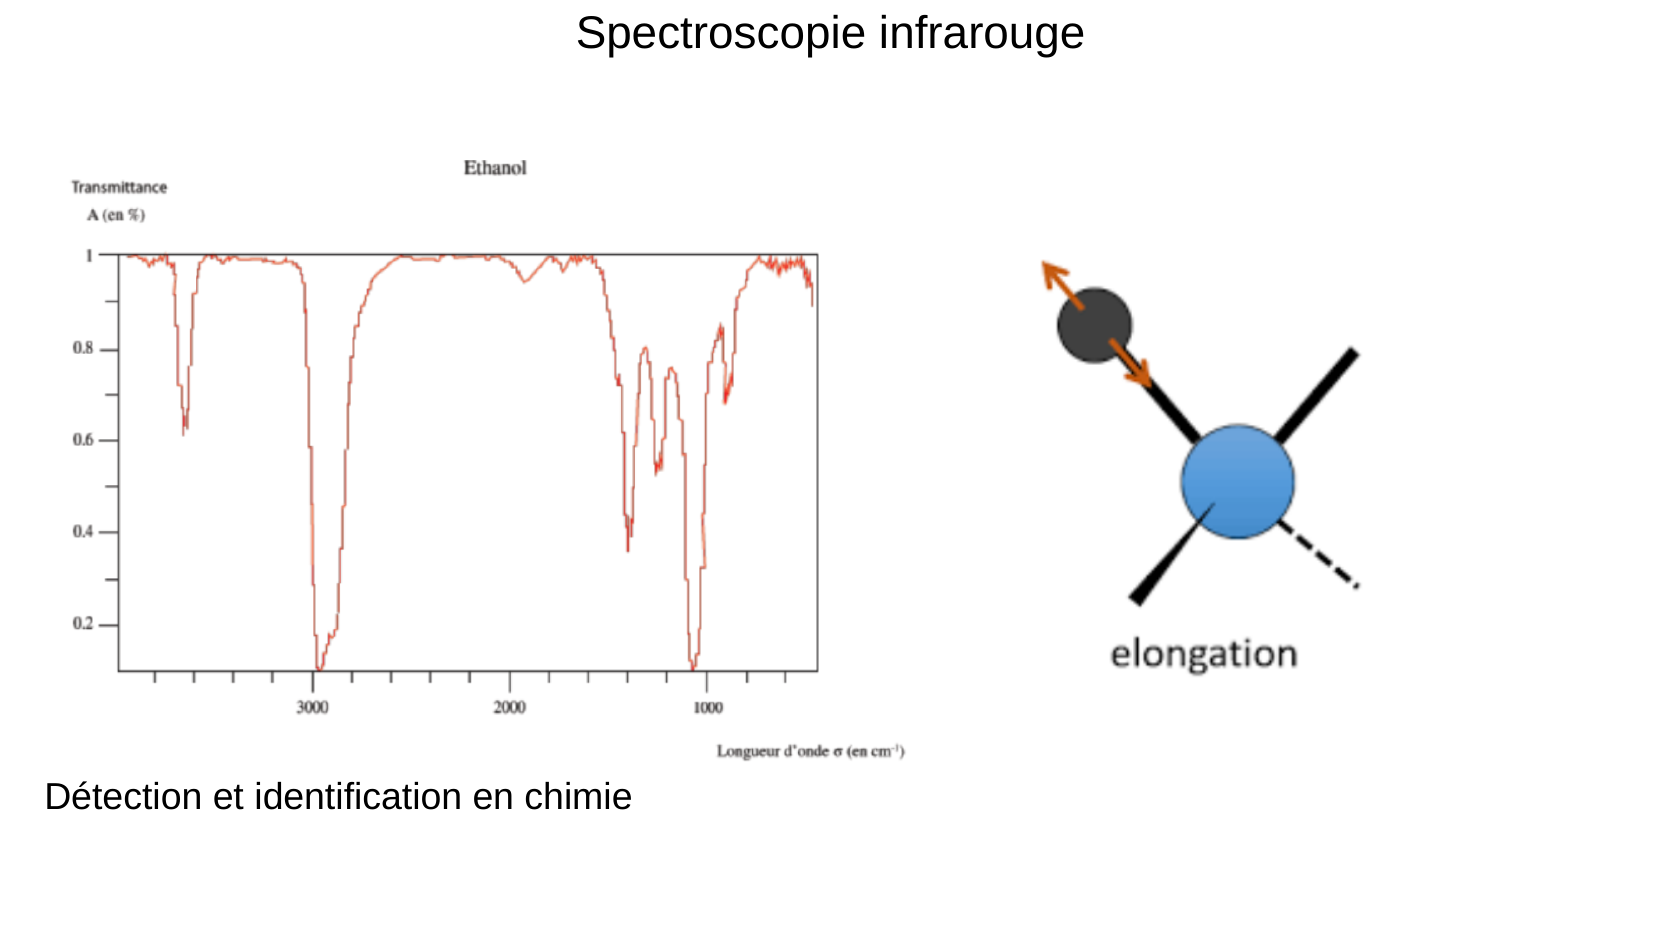

Spectroscopie infrarouge
Détection et identification en chimie